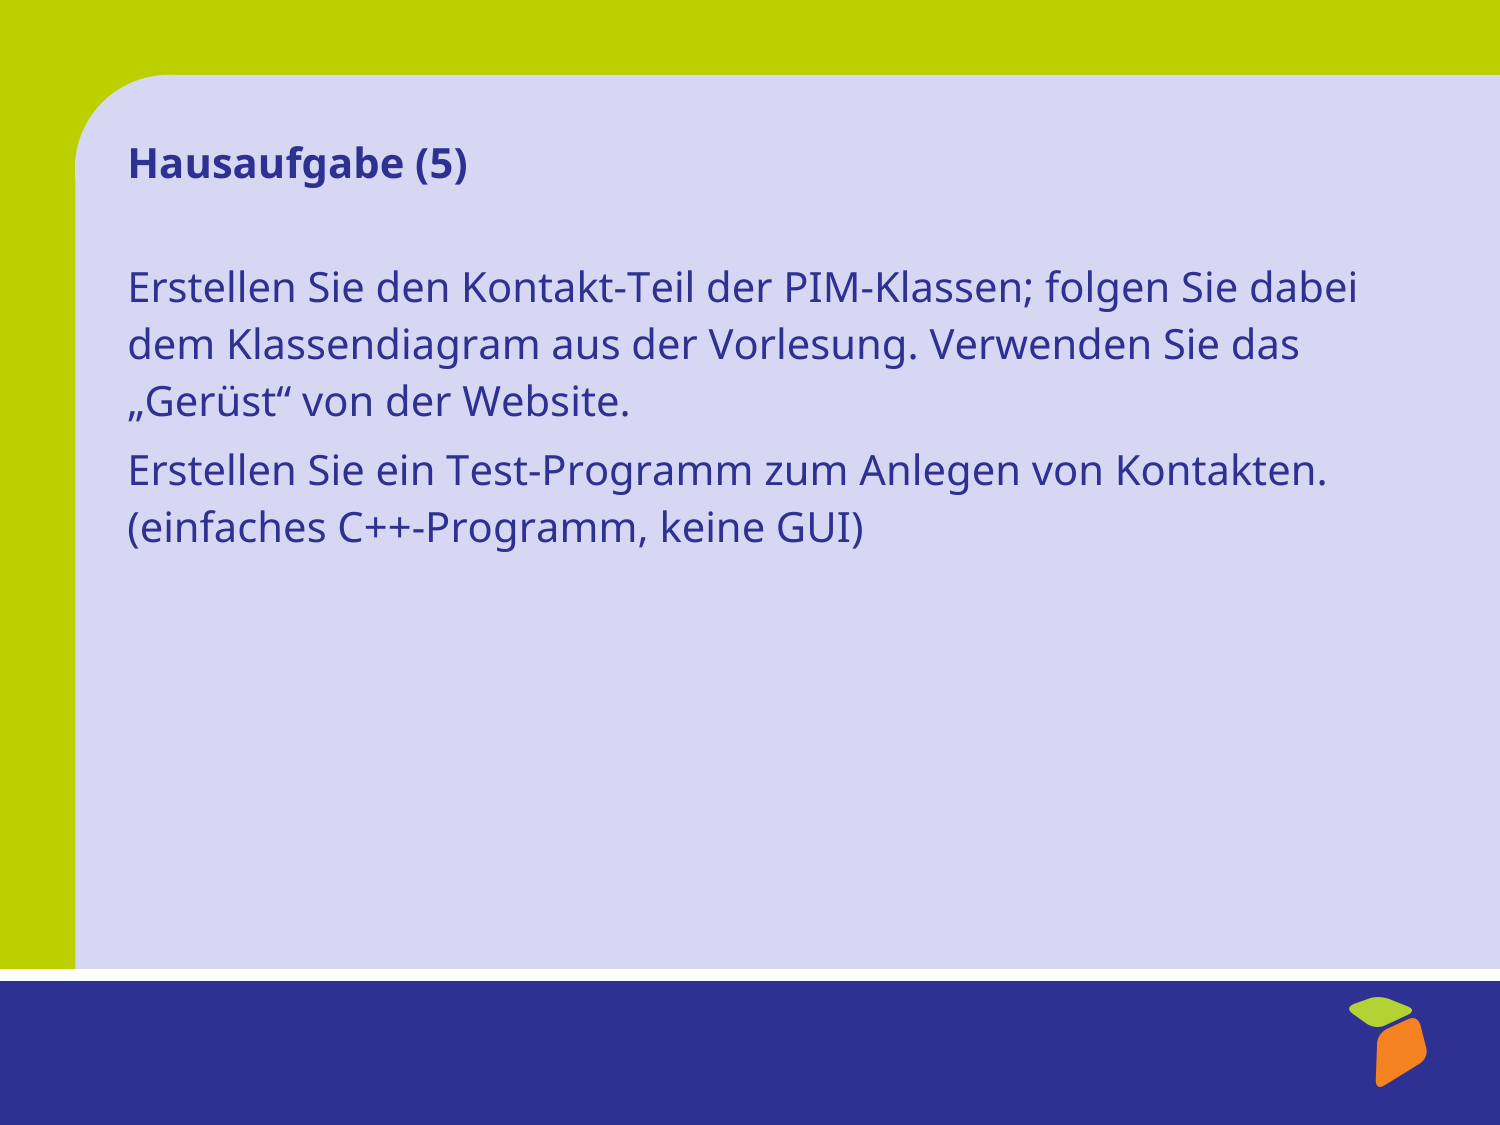

# Hausaufgabe (5)
Erstellen Sie den Kontakt-Teil der PIM-Klassen; folgen Sie dabei dem Klassendiagram aus der Vorlesung. Verwenden Sie das „Gerüst“ von der Website.
Erstellen Sie ein Test-Programm zum Anlegen von Kontakten. (einfaches C++-Programm, keine GUI)